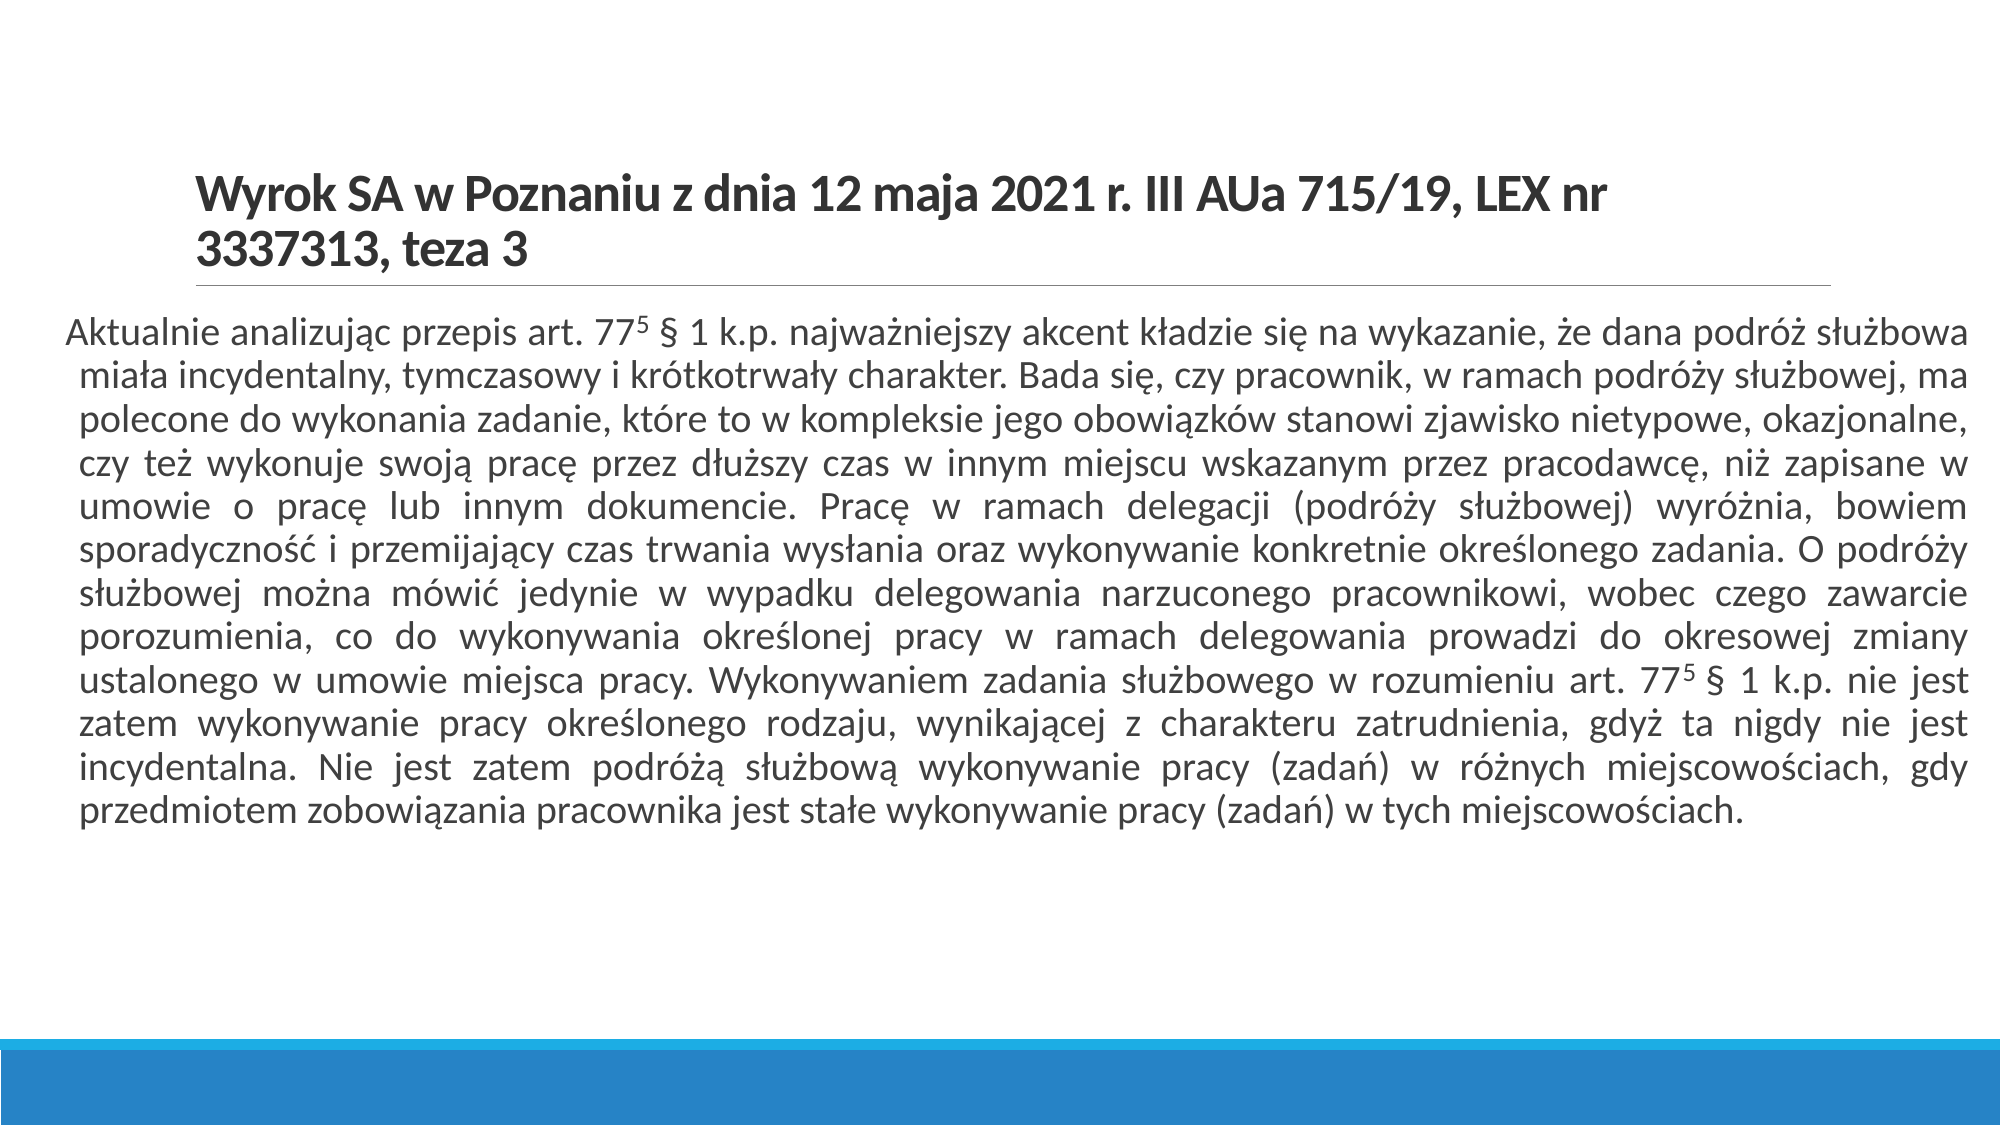

# Wyrok SA w Poznaniu z dnia 12 maja 2021 r. III AUa 715/19, LEX nr 3337313, teza 3
Aktualnie analizując przepis art. 775 § 1 k.p. najważniejszy akcent kładzie się na wykazanie, że dana podróż służbowa miała incydentalny, tymczasowy i krótkotrwały charakter. Bada się, czy pracownik, w ramach podróży służbowej, ma polecone do wykonania zadanie, które to w kompleksie jego obowiązków stanowi zjawisko nietypowe, okazjonalne, czy też wykonuje swoją pracę przez dłuższy czas w innym miejscu wskazanym przez pracodawcę, niż zapisane w umowie o pracę lub innym dokumencie. Pracę w ramach delegacji (podróży służbowej) wyróżnia, bowiem sporadyczność i przemijający czas trwania wysłania oraz wykonywanie konkretnie określonego zadania. O podróży służbowej można mówić jedynie w wypadku delegowania narzuconego pracownikowi, wobec czego zawarcie porozumienia, co do wykonywania określonej pracy w ramach delegowania prowadzi do okresowej zmiany ustalonego w umowie miejsca pracy. Wykonywaniem zadania służbowego w rozumieniu art. 775 § 1 k.p. nie jest zatem wykonywanie pracy określonego rodzaju, wynikającej z charakteru zatrudnienia, gdyż ta nigdy nie jest incydentalna. Nie jest zatem podróżą służbową wykonywanie pracy (zadań) w różnych miejscowościach, gdy przedmiotem zobowiązania pracownika jest stałe wykonywanie pracy (zadań) w tych miejscowościach.